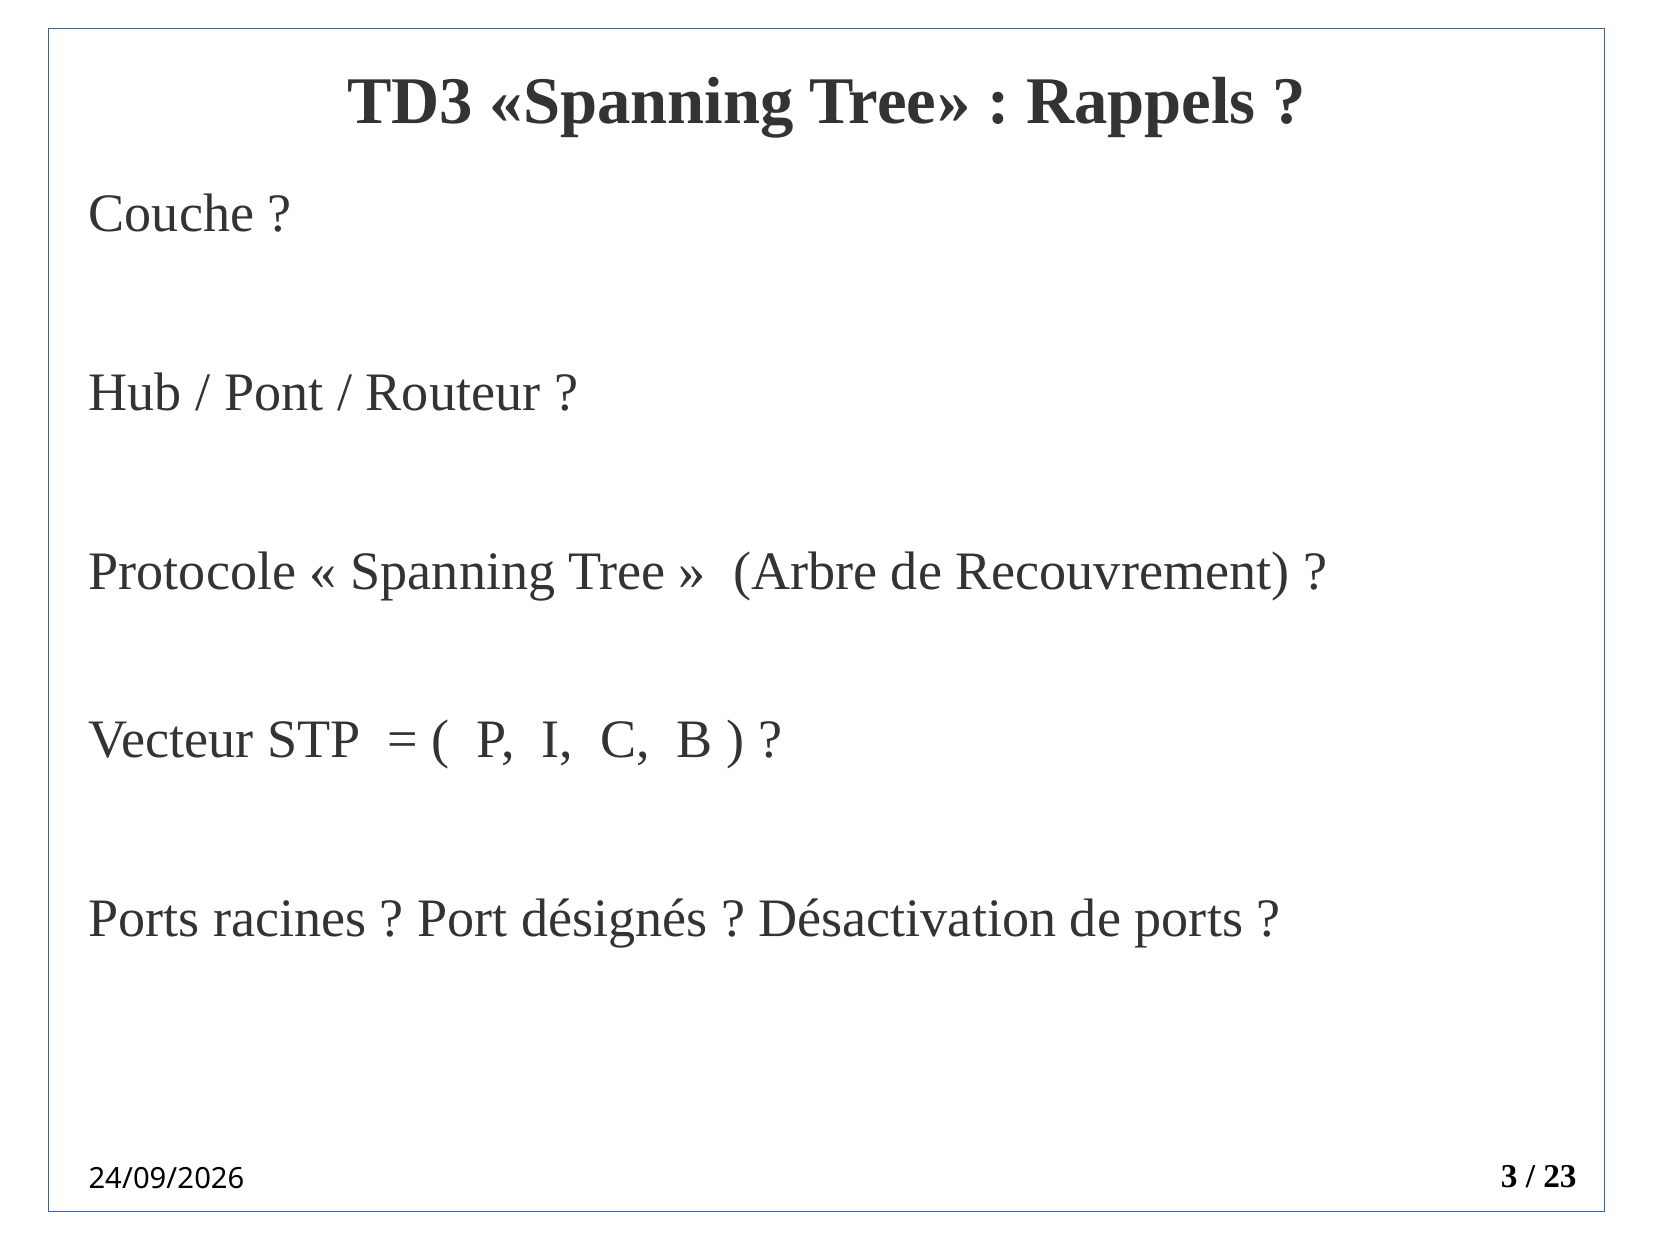

# TD3 «Spanning Tree» : Rappels ?
Couche ?
Hub / Pont / Routeur ?
Protocole « Spanning Tree »  (Arbre de Recouvrement) ?
Vecteur STP  = ( P, I, C, B ) ?
Ports racines ? Port désignés ? Désactivation de ports ?
3